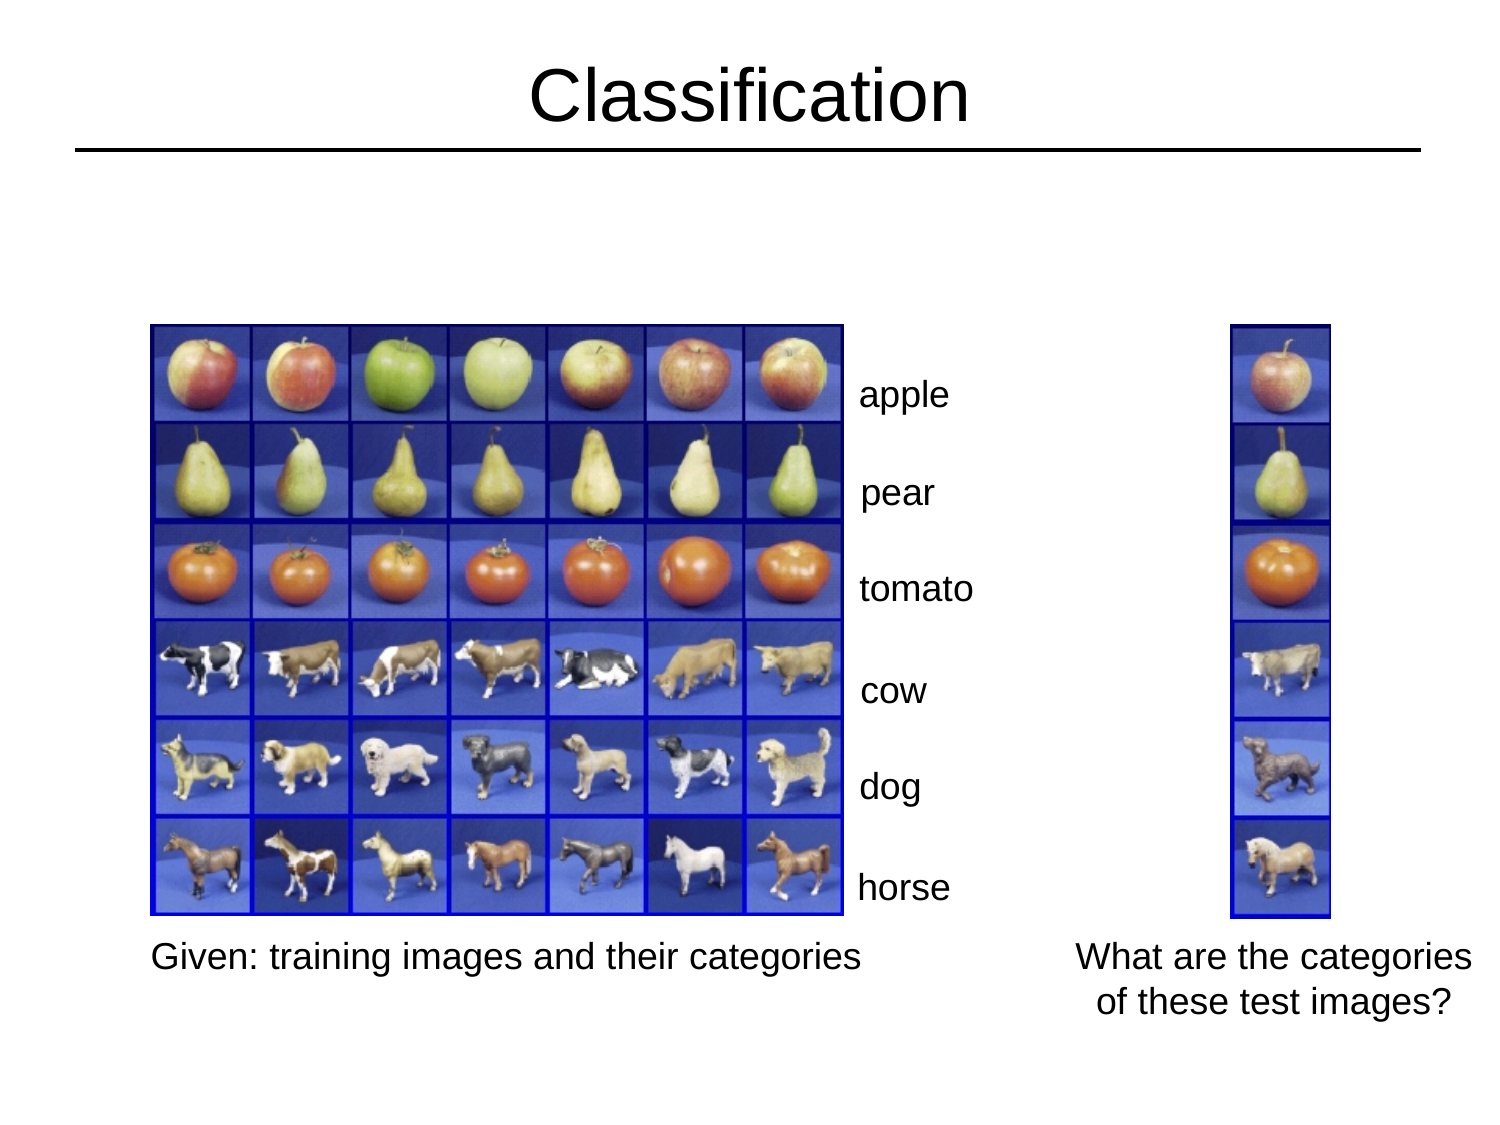

# Classification
apple
pear
tomato
cow
dog
horse
Given: training images and their categories
What are the categories of these test images?